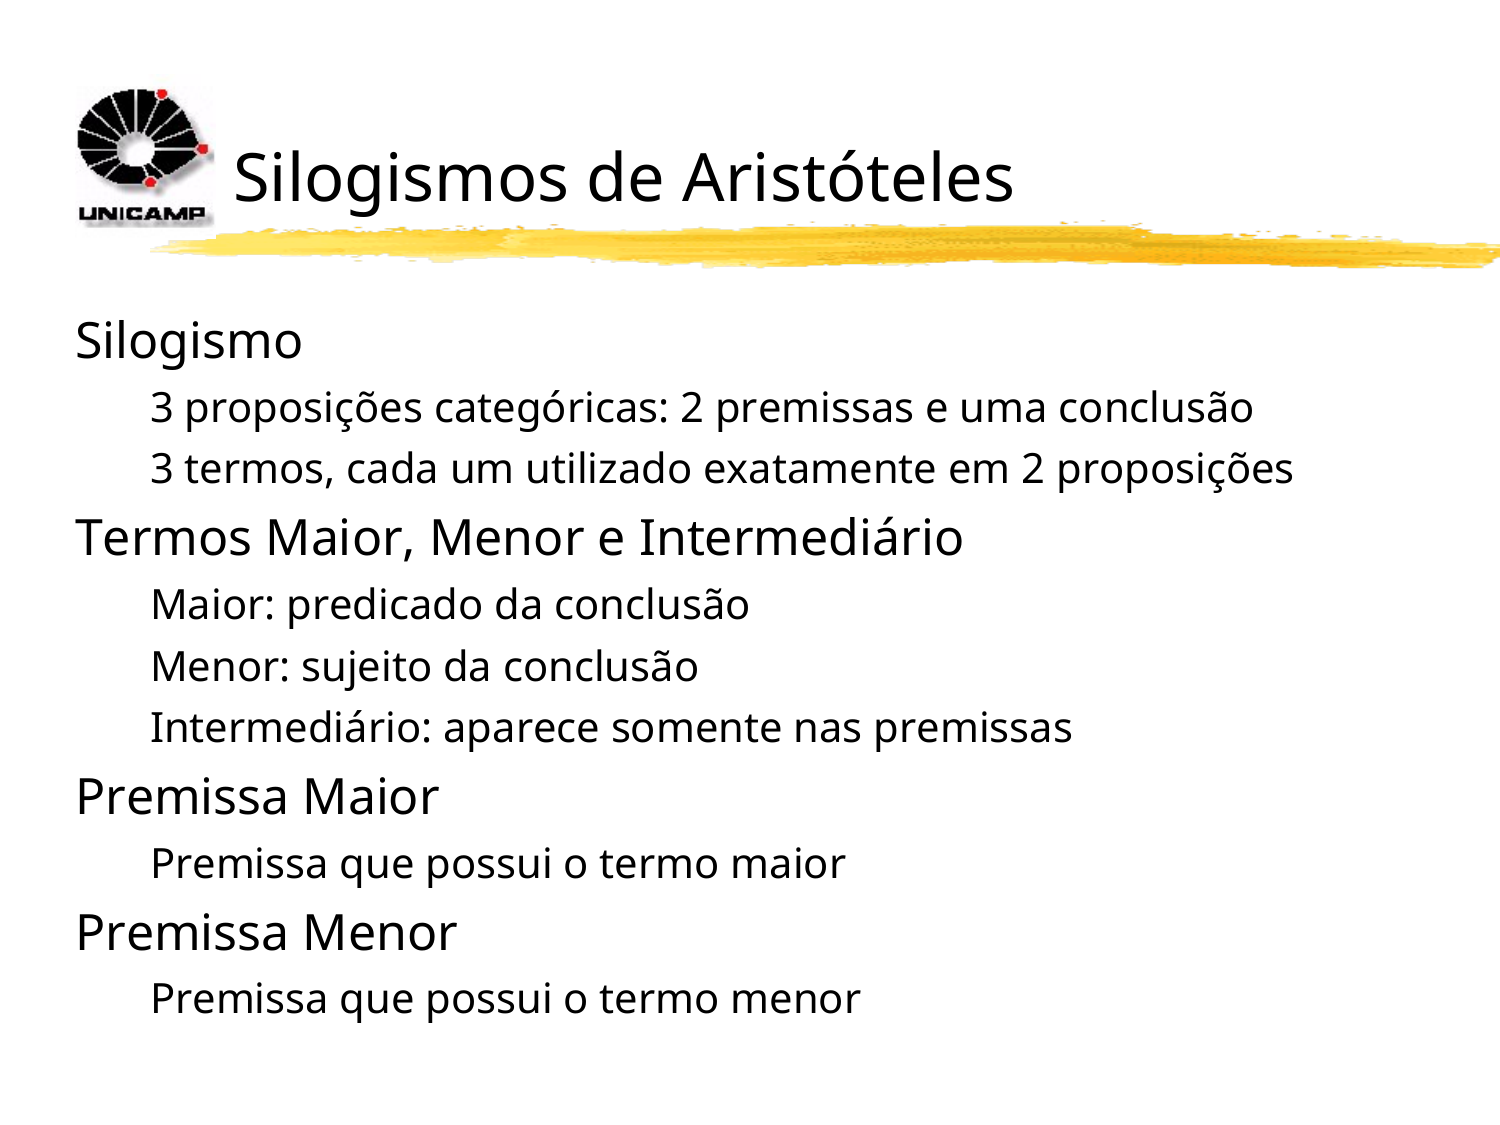

# Silogismos de Aristóteles
Silogismo
3 proposições categóricas: 2 premissas e uma conclusão
3 termos, cada um utilizado exatamente em 2 proposições
Termos Maior, Menor e Intermediário
Maior: predicado da conclusão
Menor: sujeito da conclusão
Intermediário: aparece somente nas premissas
Premissa Maior
Premissa que possui o termo maior
Premissa Menor
Premissa que possui o termo menor